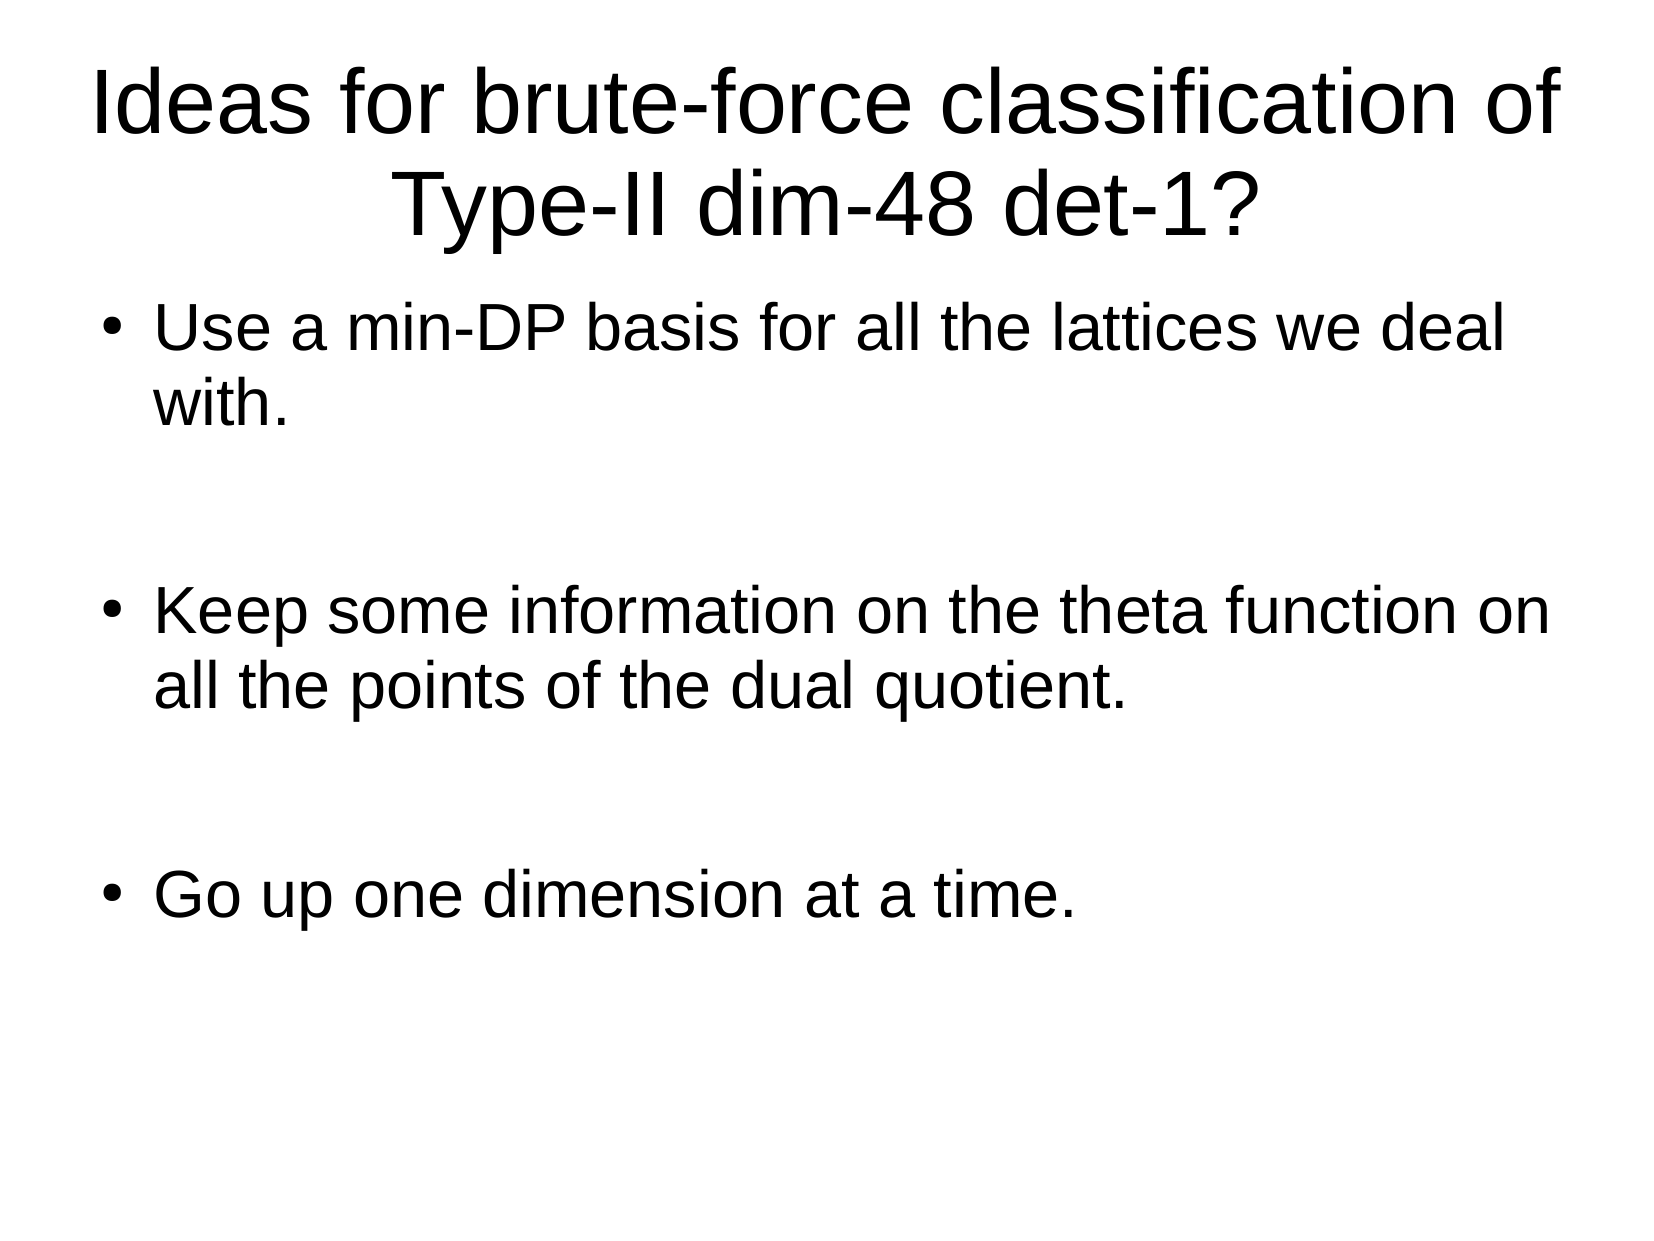

# Ideas for brute-force classification of Type-II dim-48 det-1?
Use a min-DP basis for all the lattices we deal with.
Keep some information on the theta function on all the points of the dual quotient.
Go up one dimension at a time.